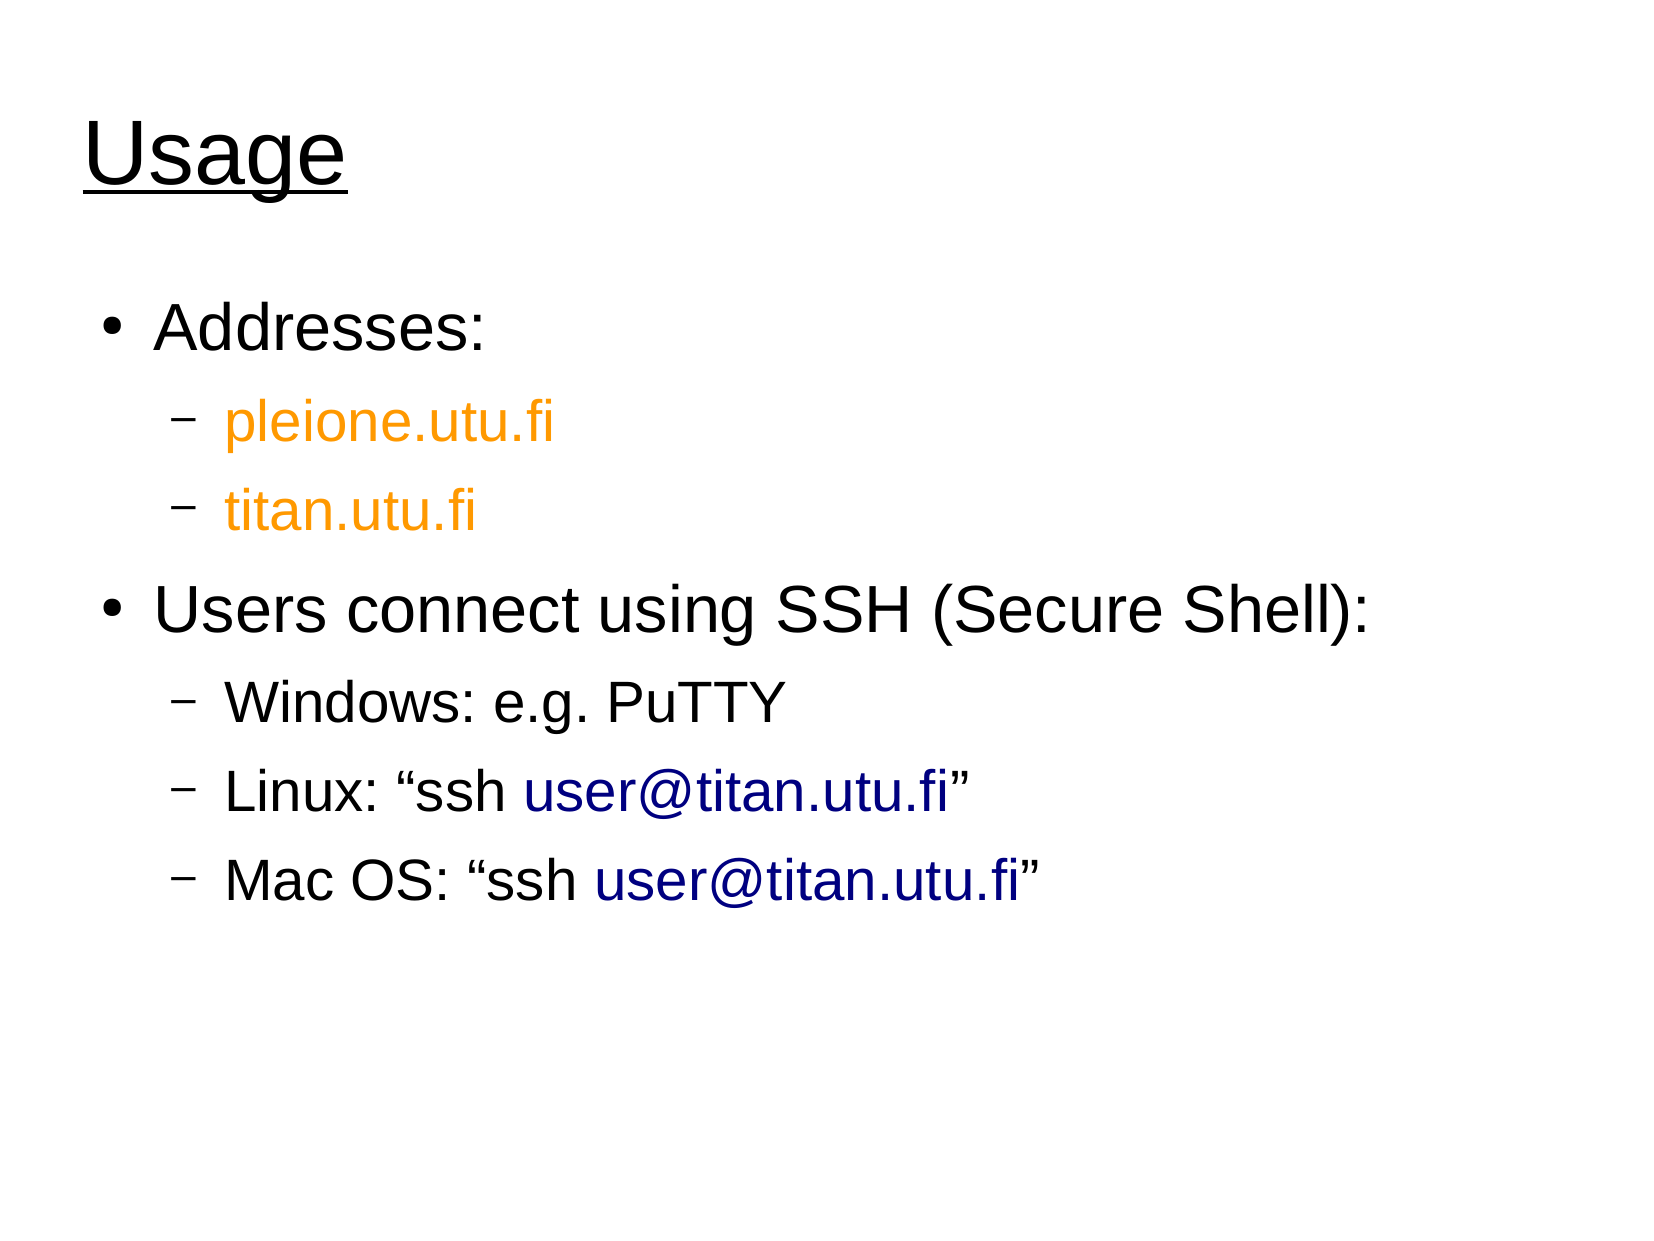

# Usage
Addresses:
pleione.utu.fi
titan.utu.fi
Users connect using SSH (Secure Shell):
Windows: e.g. PuTTY
Linux: “ssh user@titan.utu.fi”
Mac OS: “ssh user@titan.utu.fi”